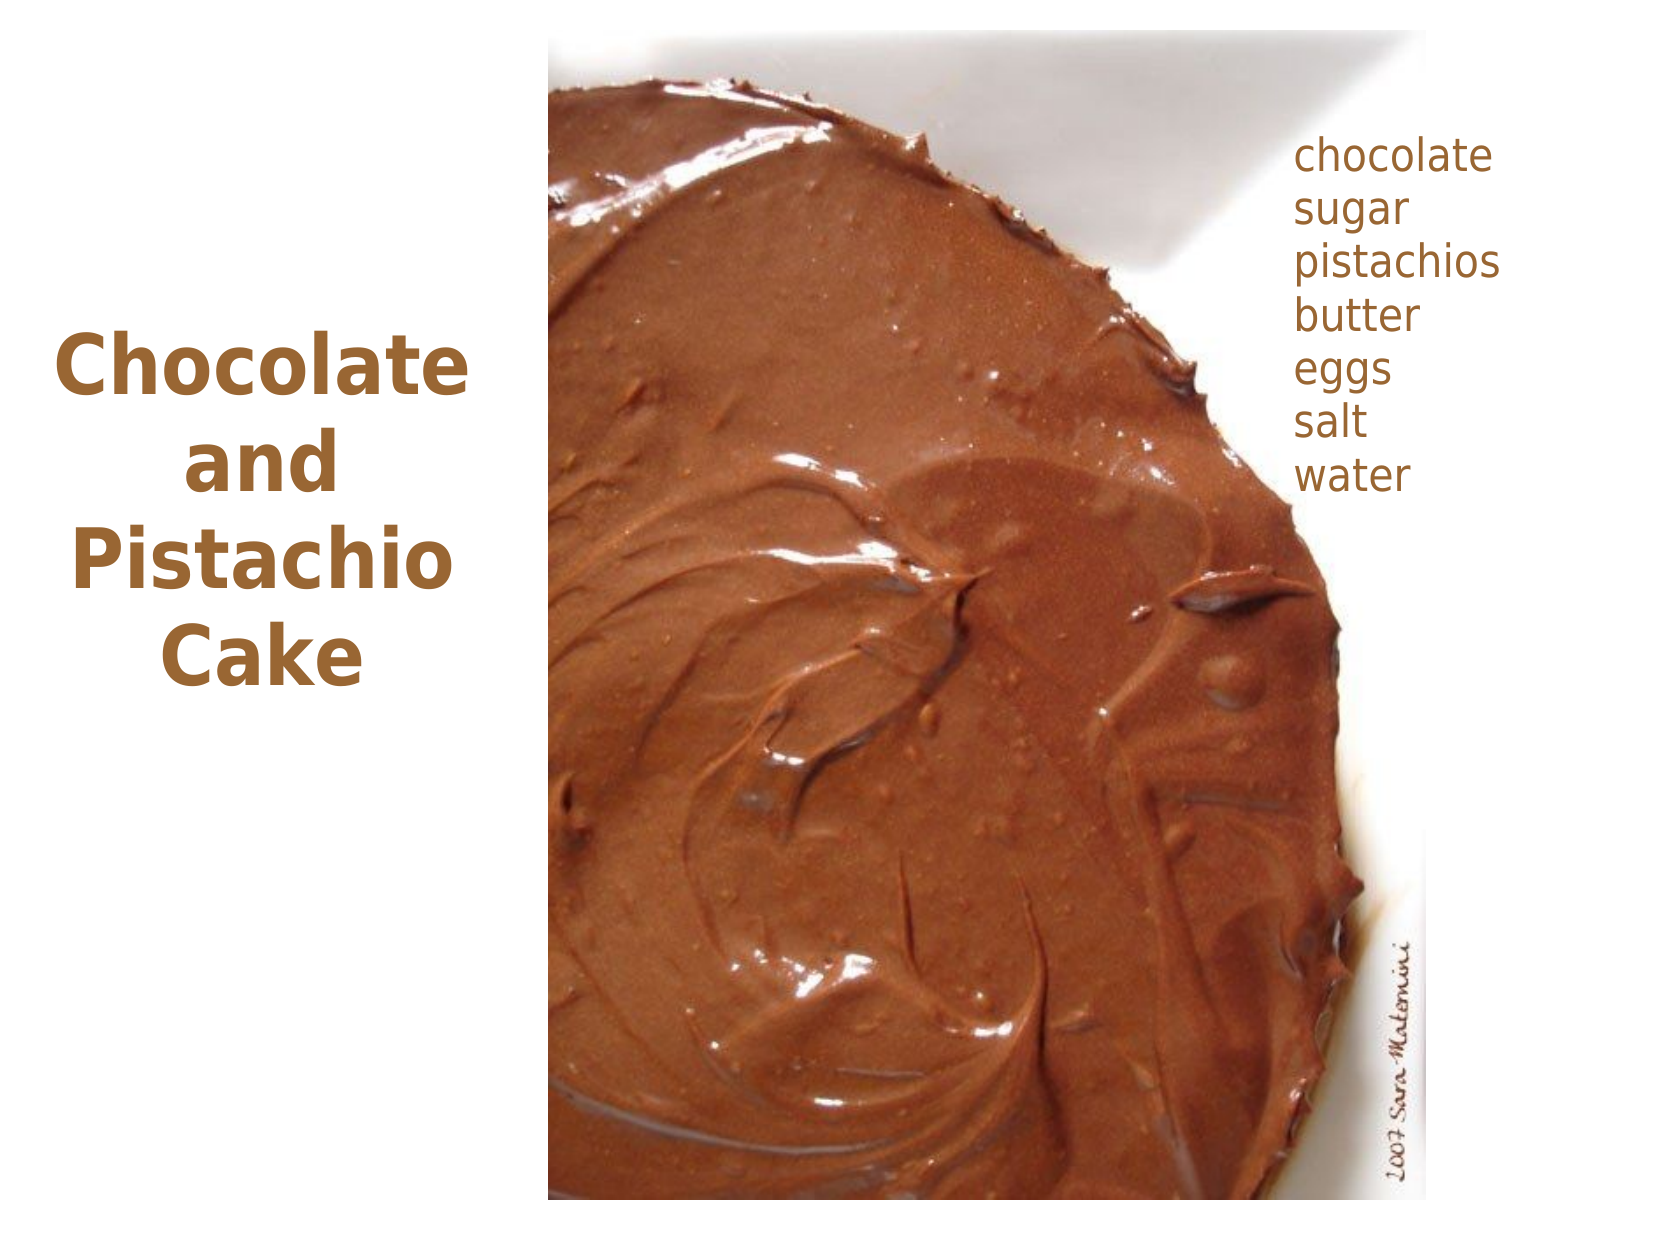

chocolate
sugar
pistachios
butter
eggs
salt
water
Chocolate and Pistachio Cake